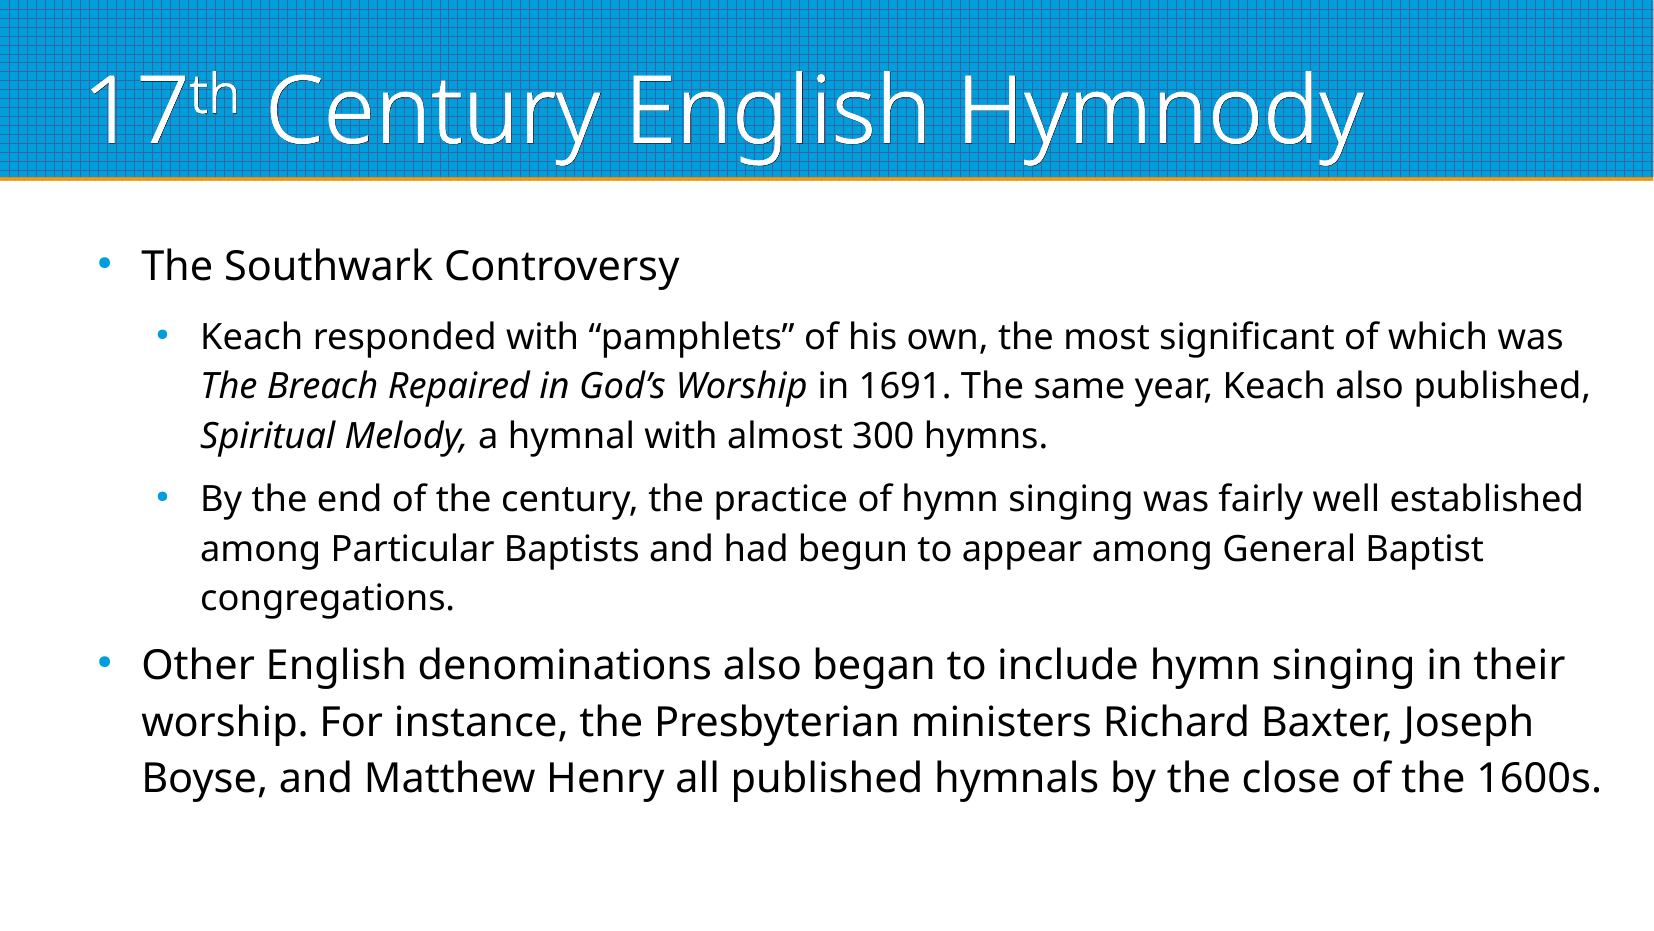

# 17th Century English Hymnody
The Southwark Controversy
Keach responded with “pamphlets” of his own, the most significant of which was The Breach Repaired in God’s Worship in 1691. The same year, Keach also published, Spiritual Melody, a hymnal with almost 300 hymns.
By the end of the century, the practice of hymn singing was fairly well established among Particular Baptists and had begun to appear among General Baptist congregations.
Other English denominations also began to include hymn singing in their worship. For instance, the Presbyterian ministers Richard Baxter, Joseph Boyse, and Matthew Henry all published hymnals by the close of the 1600s.